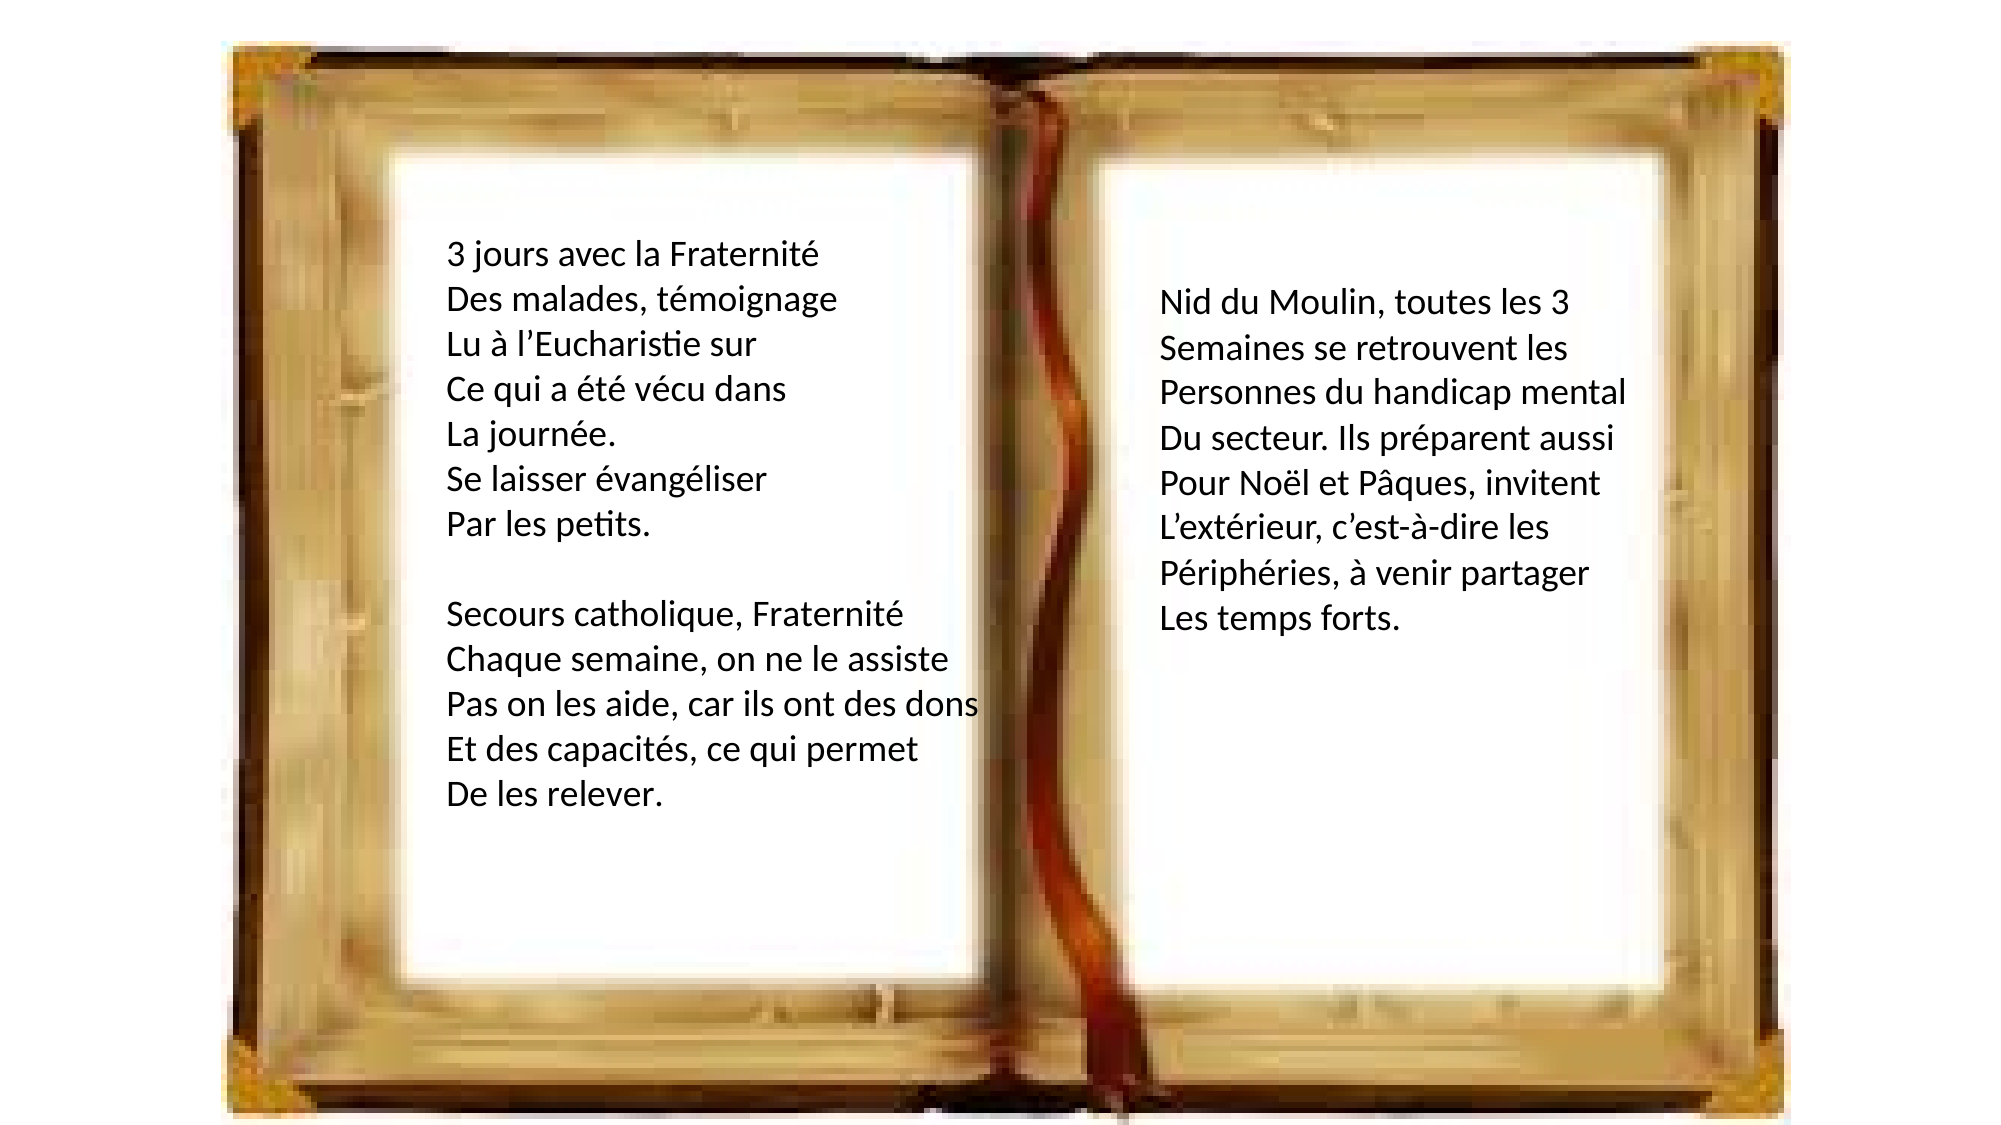

3 jours avec la Fraternité
Des malades, témoignage
Lu à l’Eucharistie sur
Ce qui a été vécu dans
La journée.
Se laisser évangéliser
Par les petits.
Secours catholique, Fraternité
Chaque semaine, on ne le assiste
Pas on les aide, car ils ont des dons
Et des capacités, ce qui permet
De les relever.
Nid du Moulin, toutes les 3
Semaines se retrouvent les
Personnes du handicap mental
Du secteur. Ils préparent aussi
Pour Noël et Pâques, invitent
L’extérieur, c’est-à-dire les
Périphéries, à venir partager
Les temps forts.